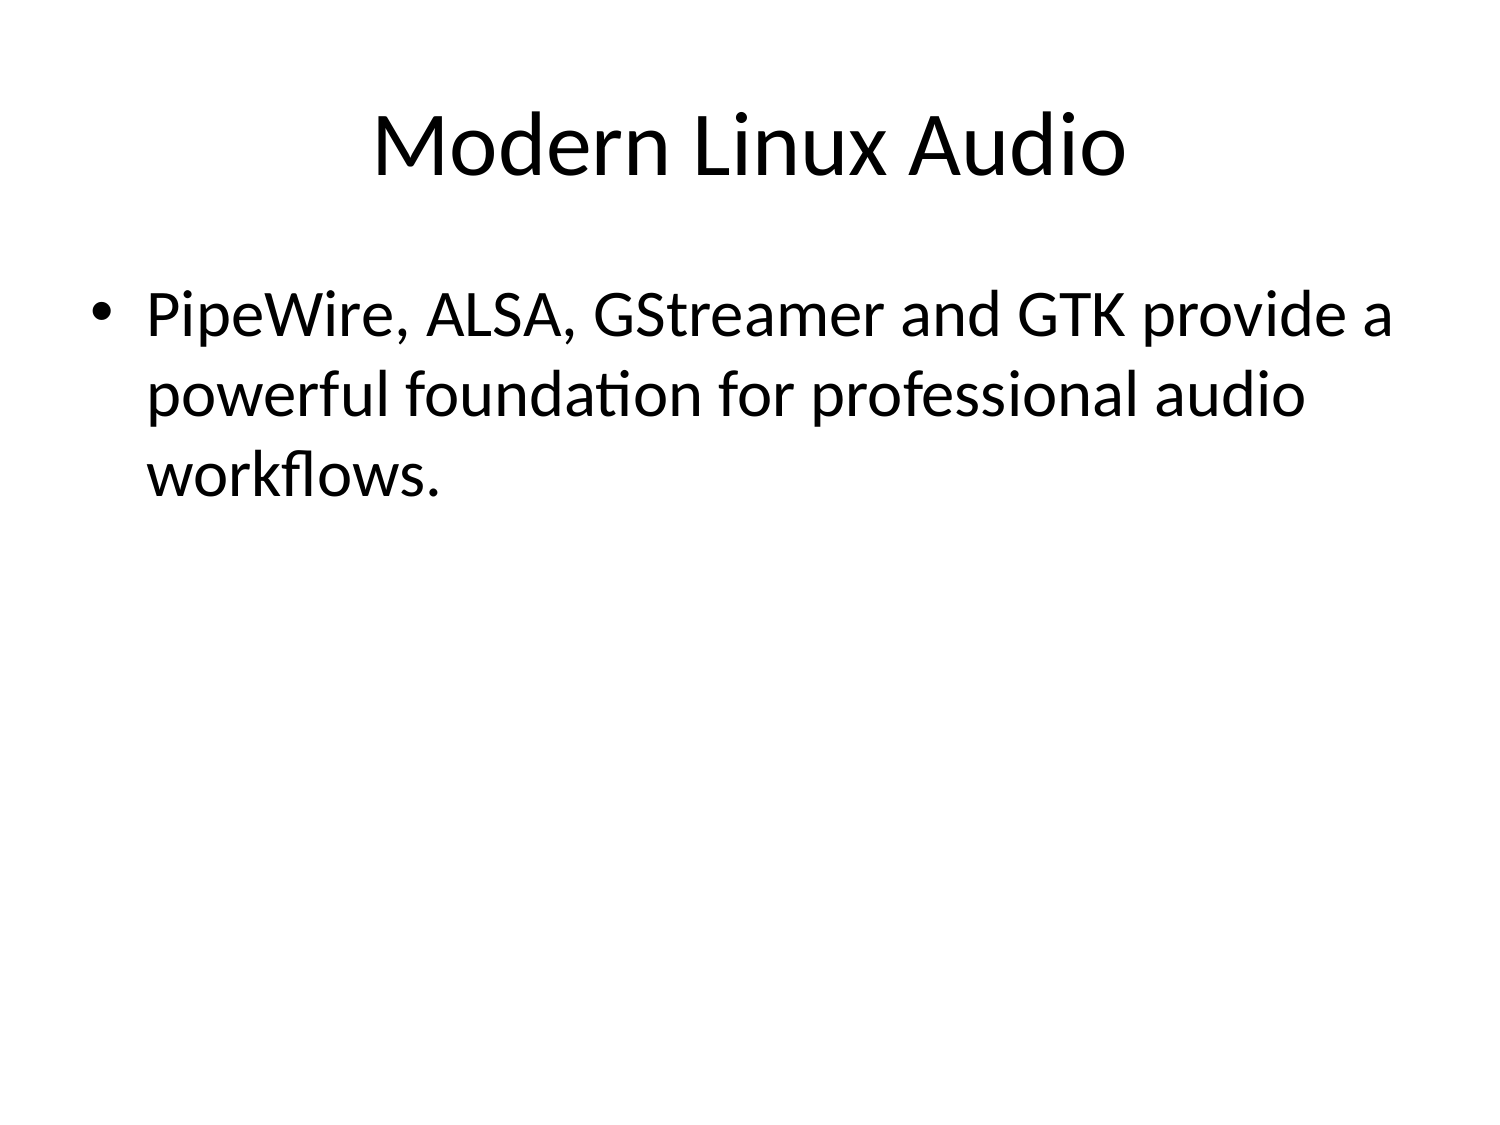

# Modern Linux Audio
PipeWire, ALSA, GStreamer and GTK provide a powerful foundation for professional audio workflows.